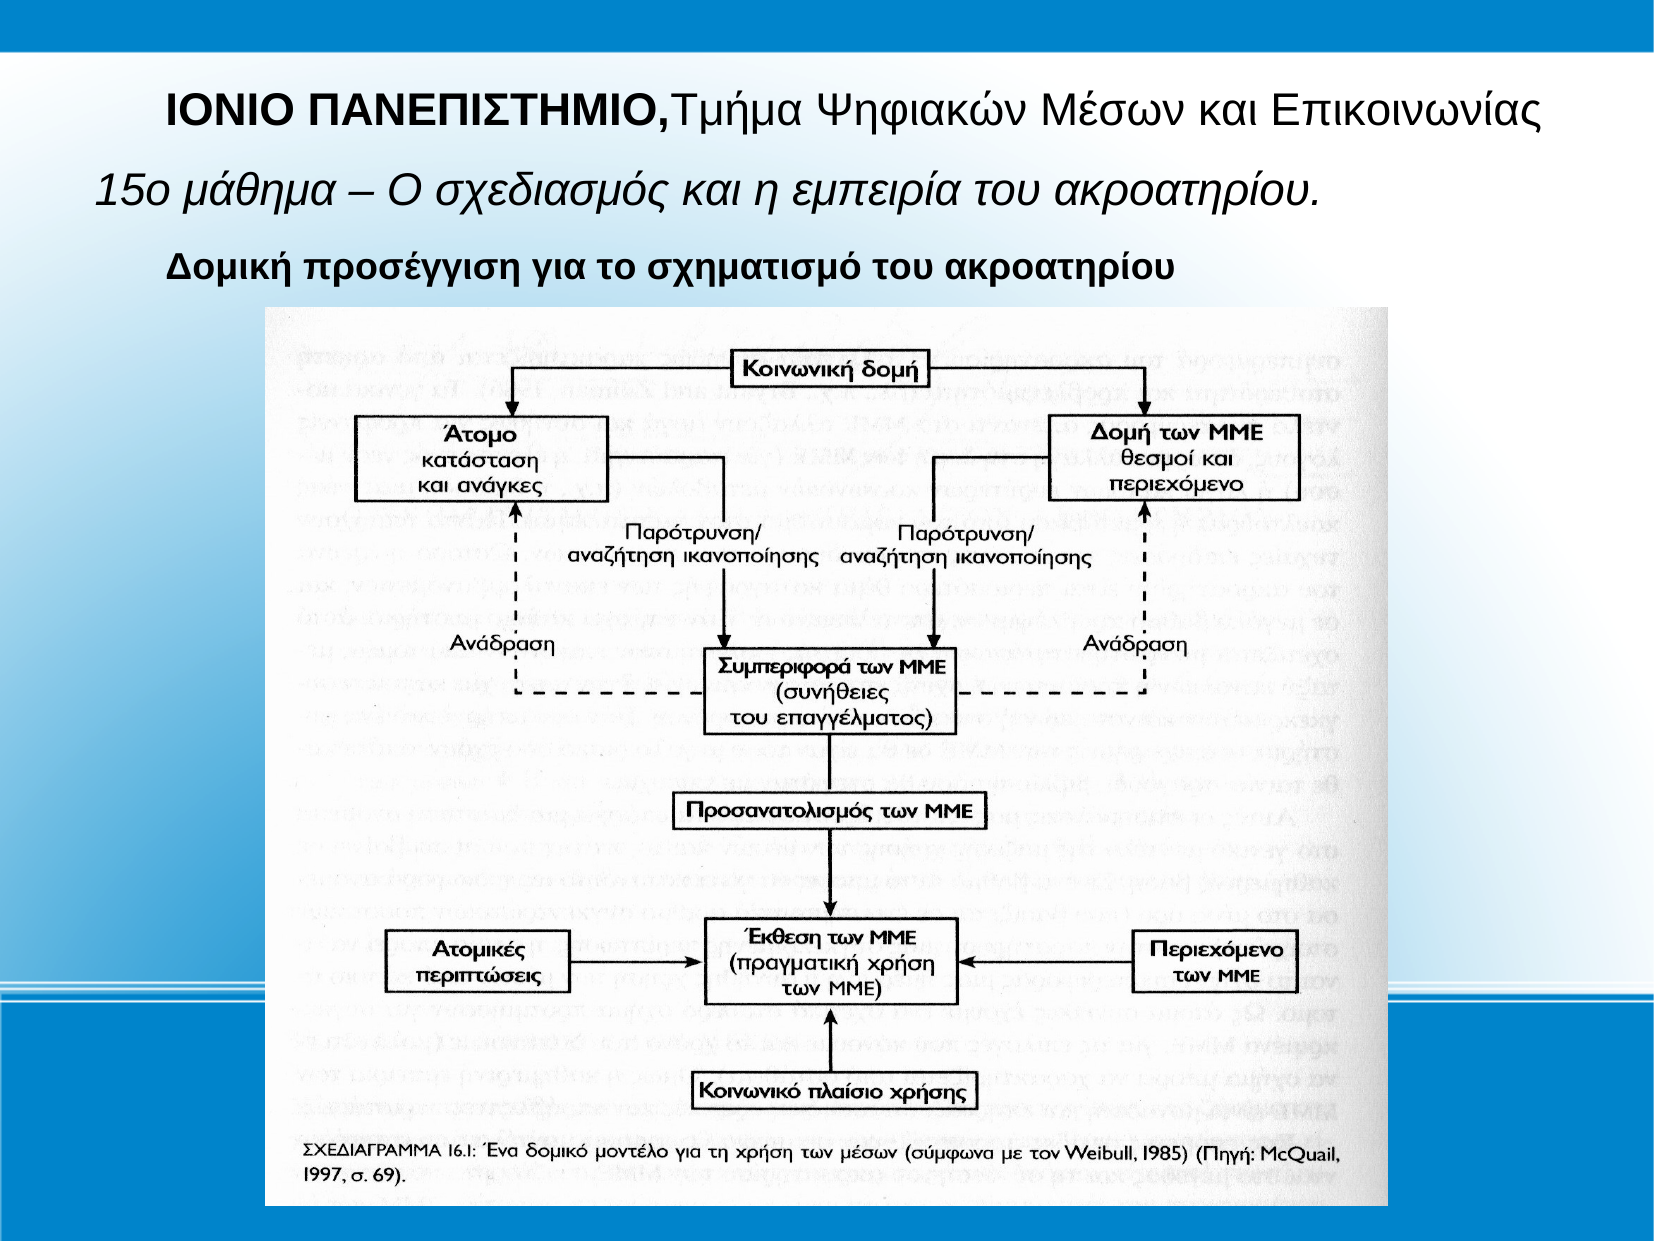

ΙΟΝΙΟ ΠΑΝΕΠΙΣΤΗΜΙΟ,Τμήμα Ψηφιακών Μέσων και Επικοινωνίας
15ο μάθημα – Ο σχεδιασμός και η εμπειρία του ακροατηρίου.
Δομική προσέγγιση για το σχηματισμό του ακροατηρίου
# Αρχές Επικοινωνίας